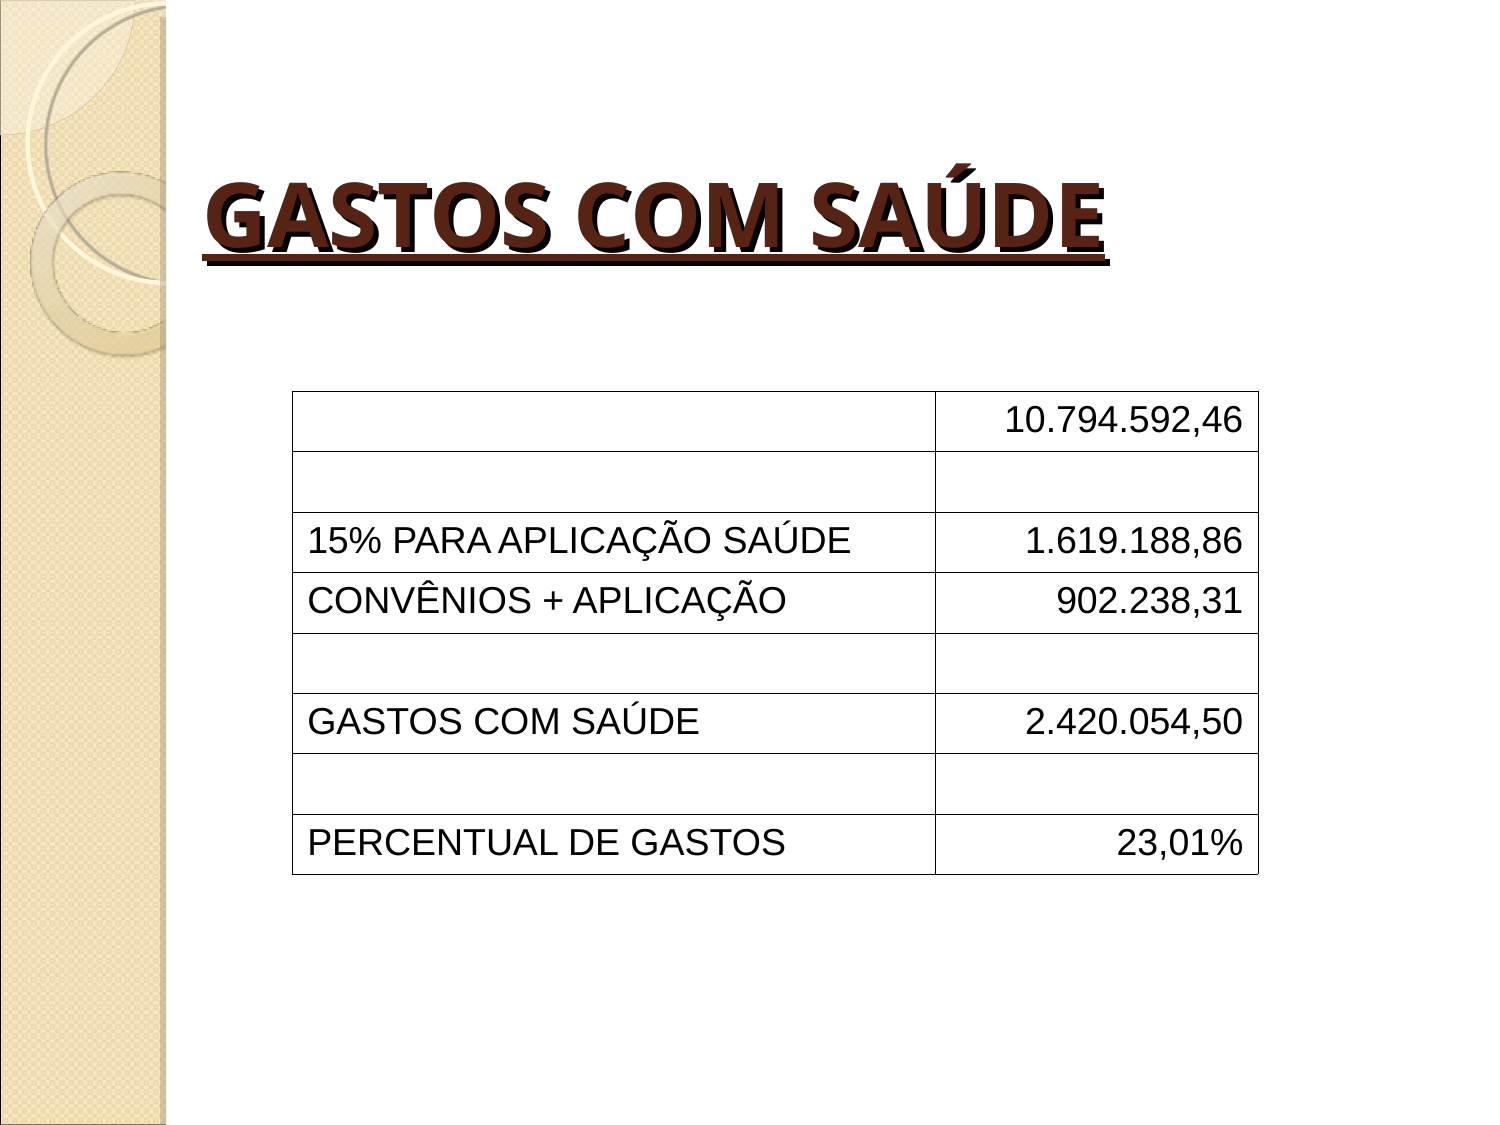

GASTOS COM SAÚDE
| RECEITA DE IMPOSTOS | 10.794.592,46 |
| --- | --- |
| | |
| 15% PARA APLICAÇÃO SAÚDE | 1.619.188,86 |
| CONVÊNIOS + APLICAÇÃO | 902.238,31 |
| | |
| GASTOS COM SAÚDE | 2.420.054,50 |
| | |
| PERCENTUAL DE GASTOS | 23,01% |